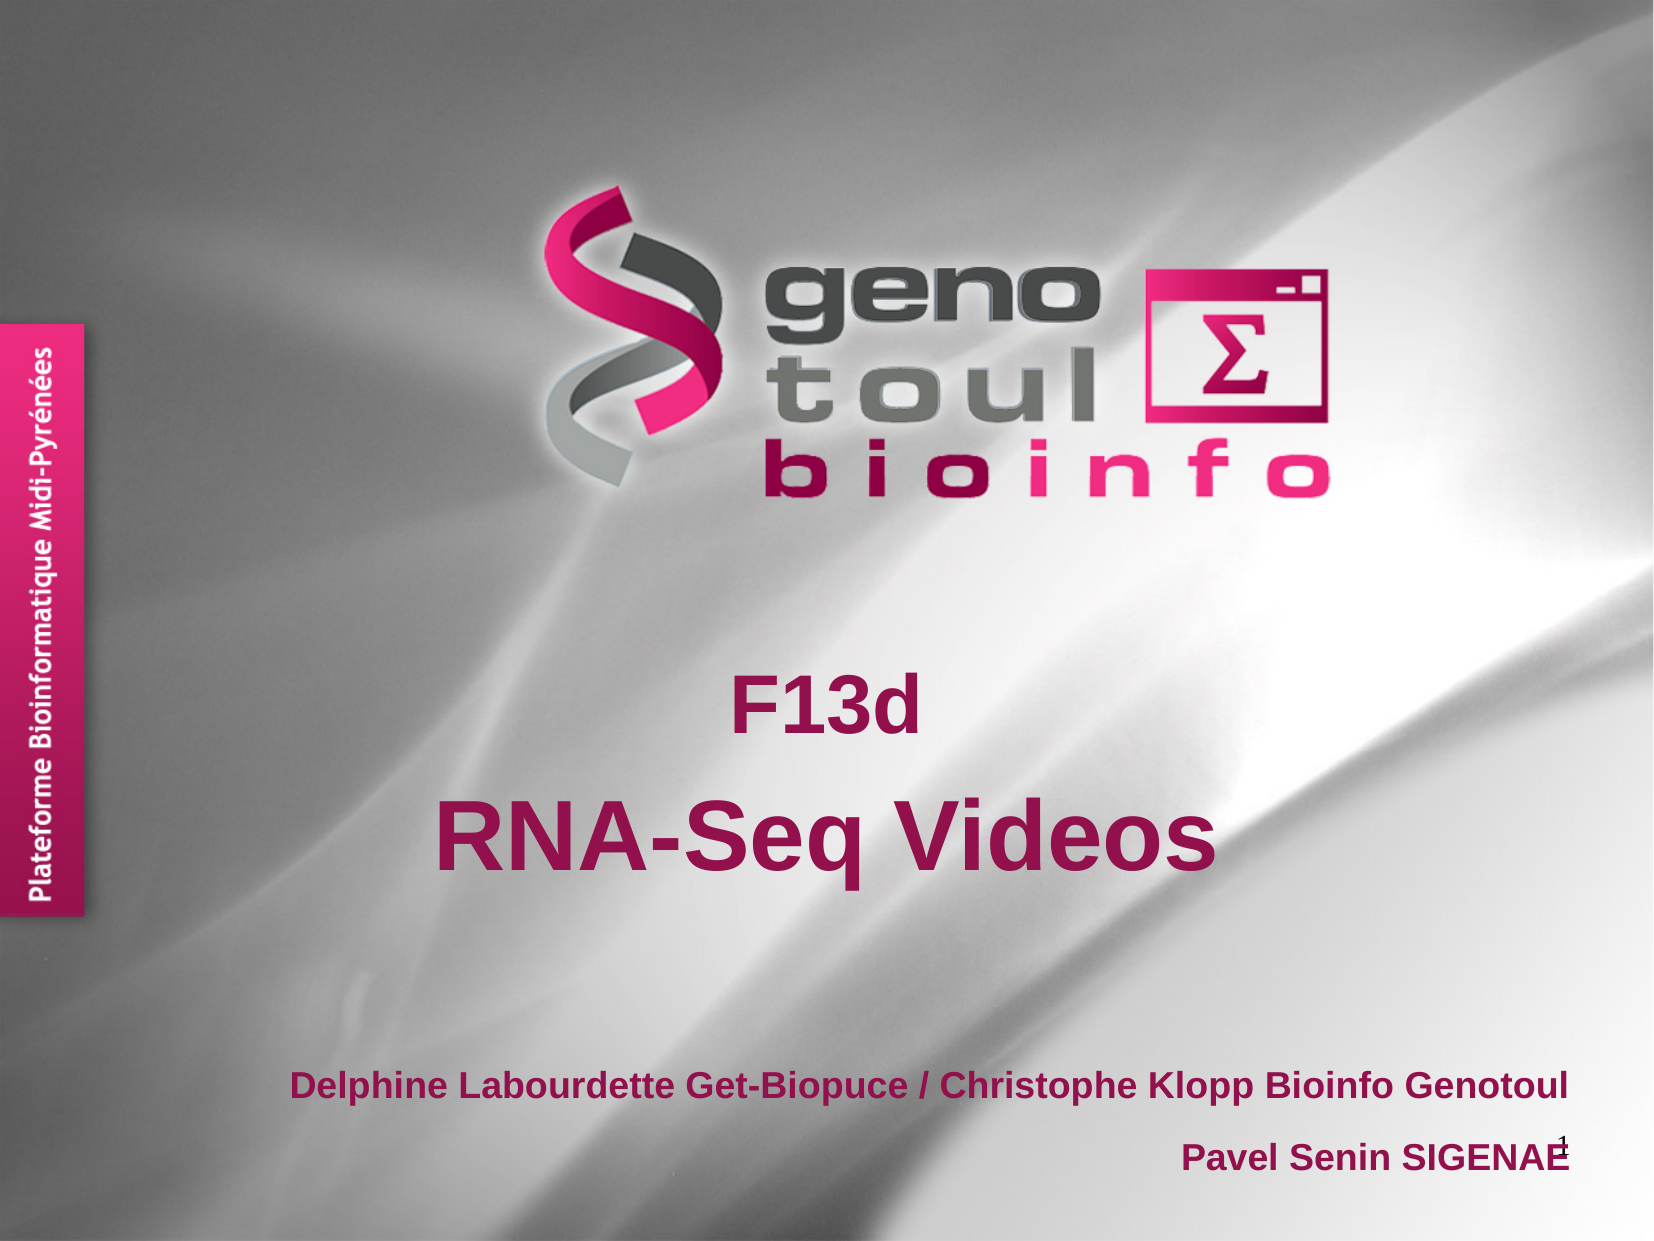

# F13d
RNA-Seq Videos
Delphine Labourdette Get-Biopuce / Christophe Klopp Bioinfo Genotoul
Pavel Senin SIGENAE
1